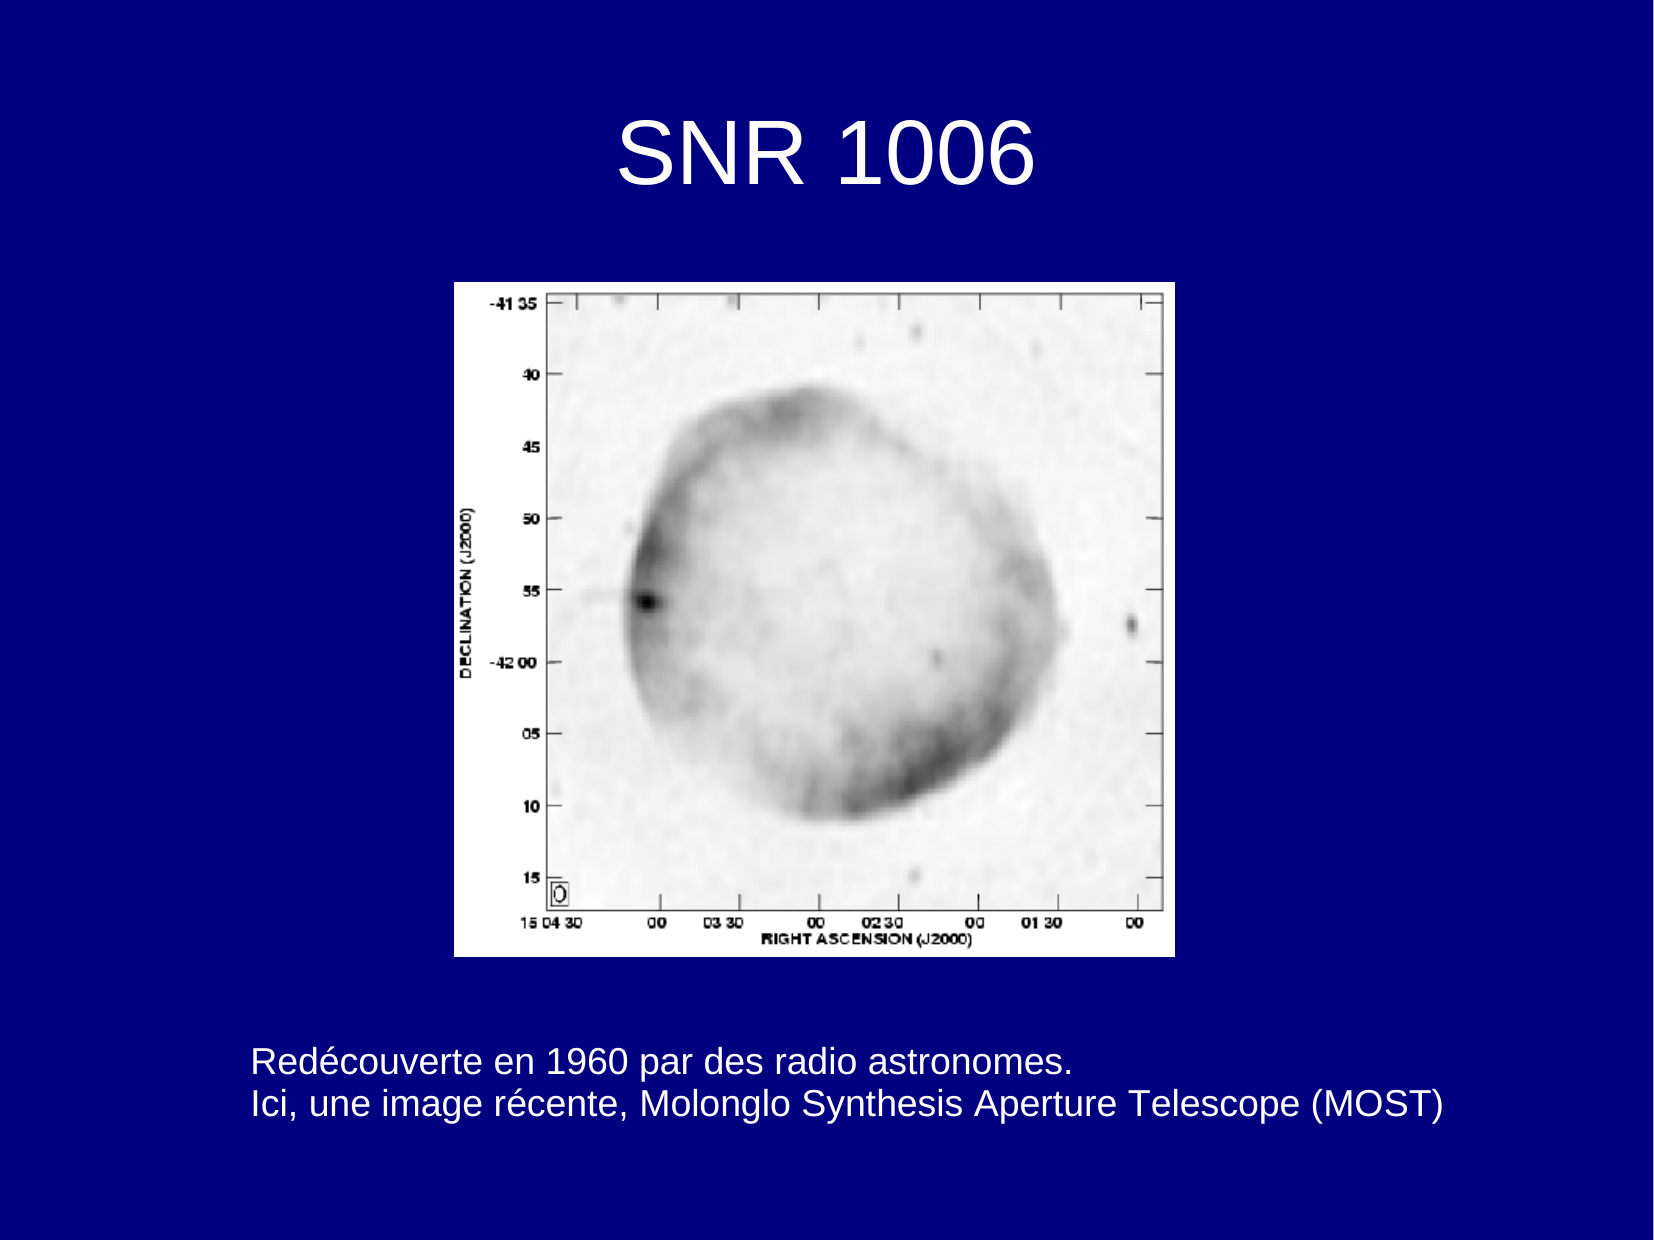

# SNR 1006
Redécouverte en 1960 par des radio astronomes.
Ici, une image récente, Molonglo Synthesis Aperture Telescope (MOST)